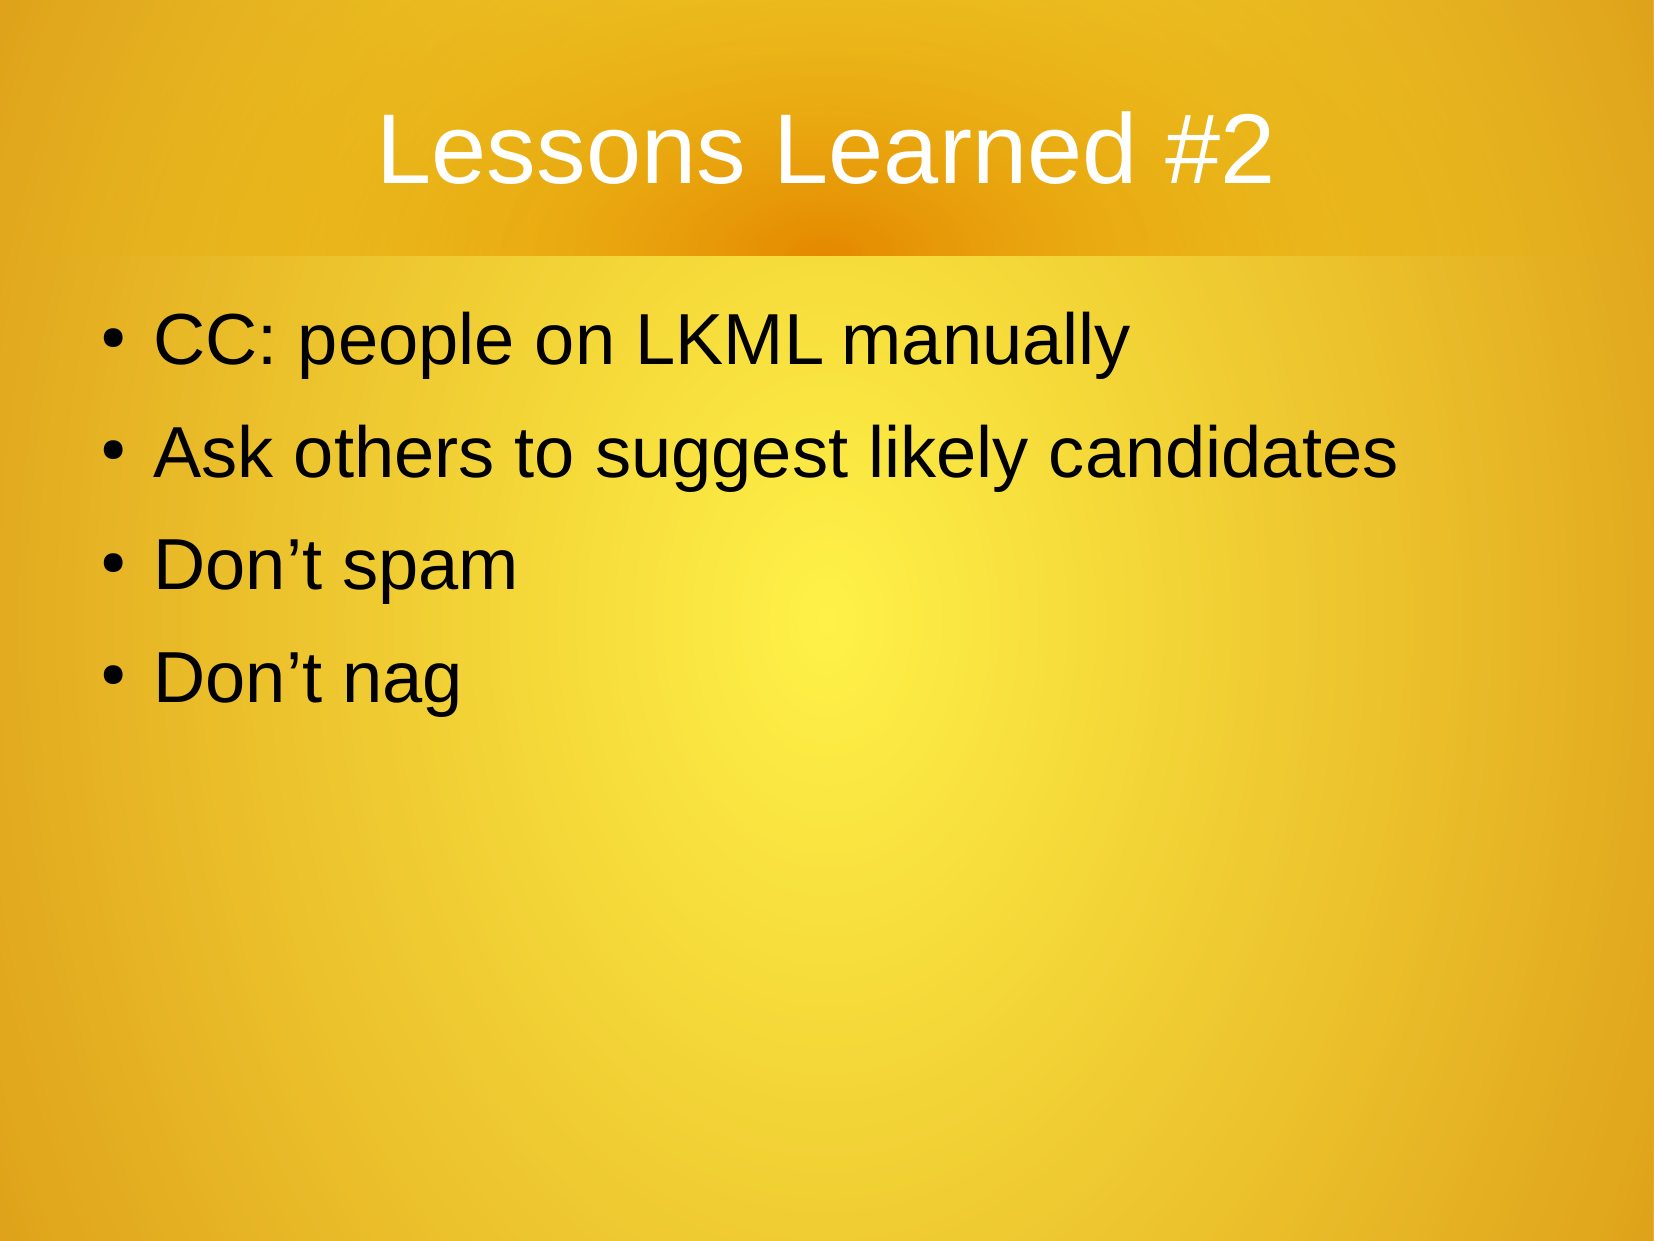

# Lessons Learned #2
CC: people on LKML manually
Ask others to suggest likely candidates
Don’t spam
Don’t nag